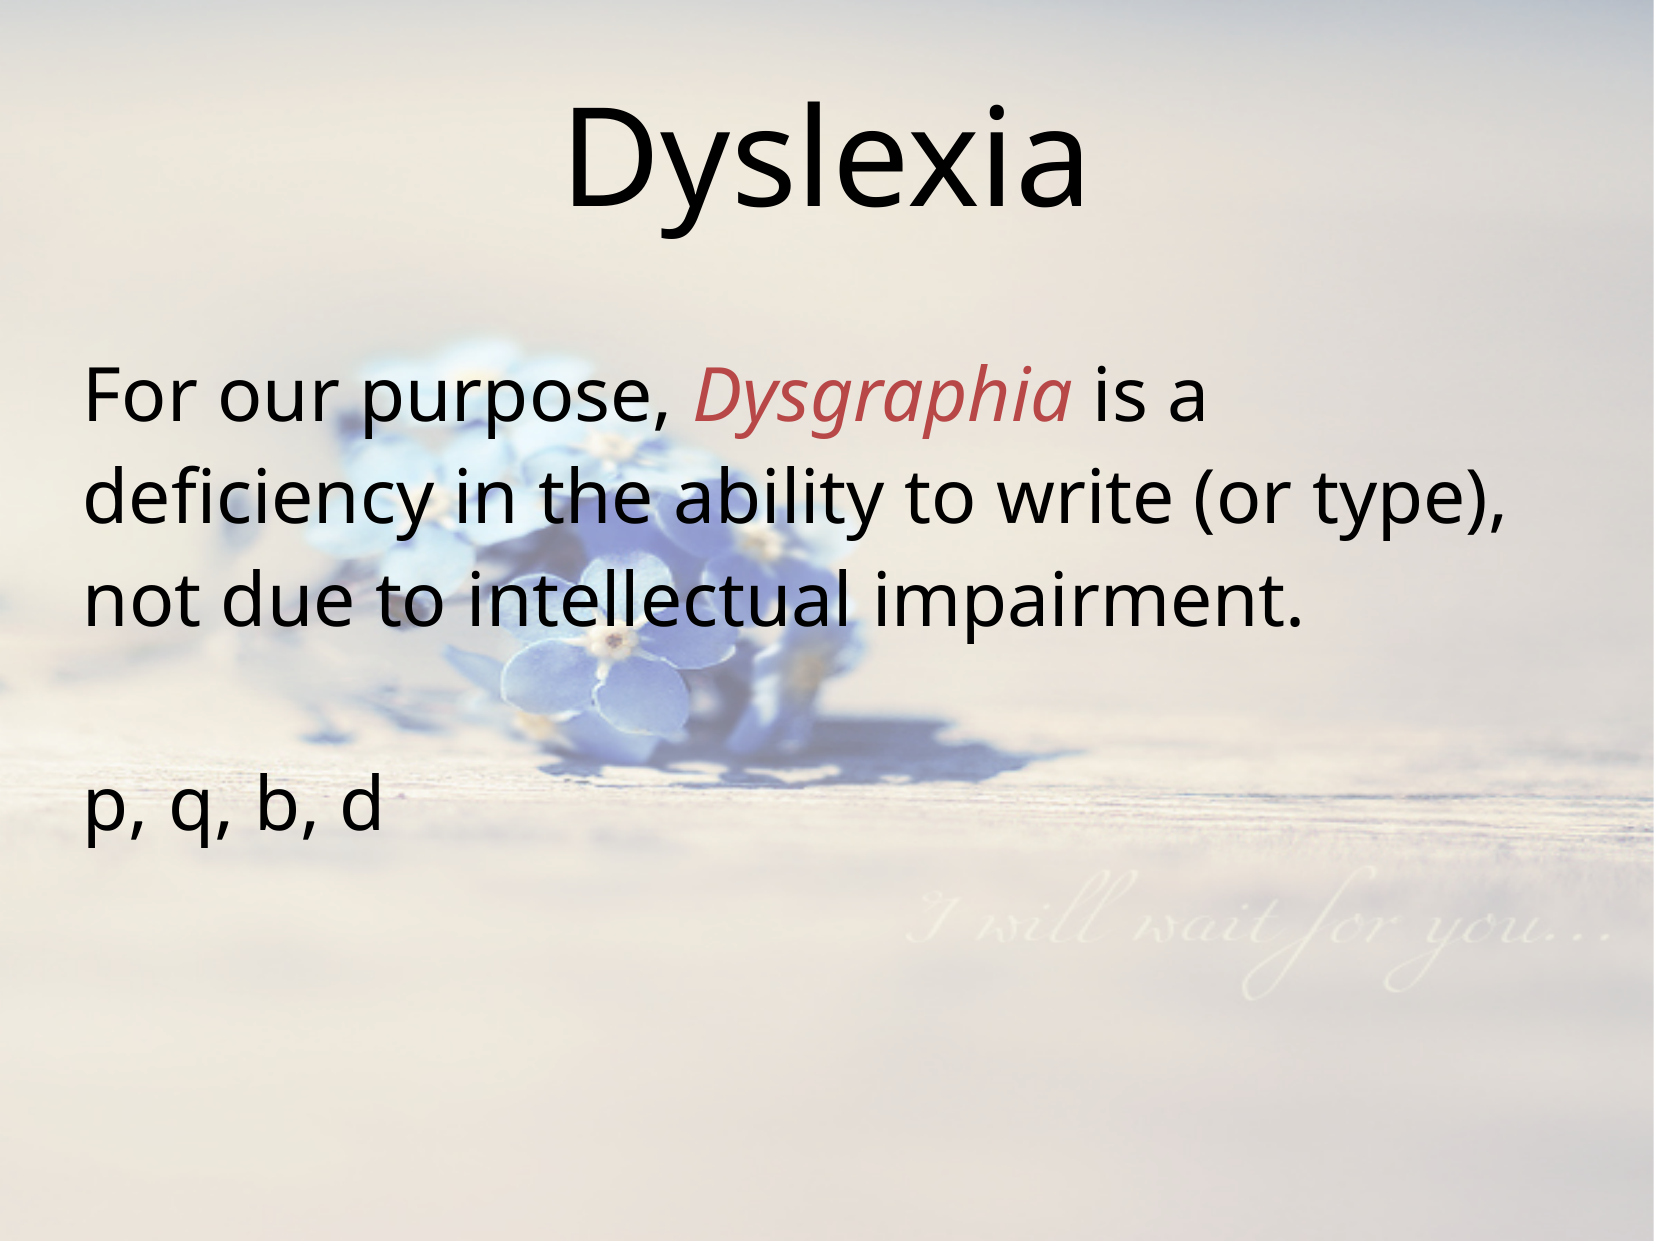

# Dyslexia
For our purpose, Dysgraphia is a deficiency in the ability to write (or type), not due to intellectual impairment.
p, q, b, d